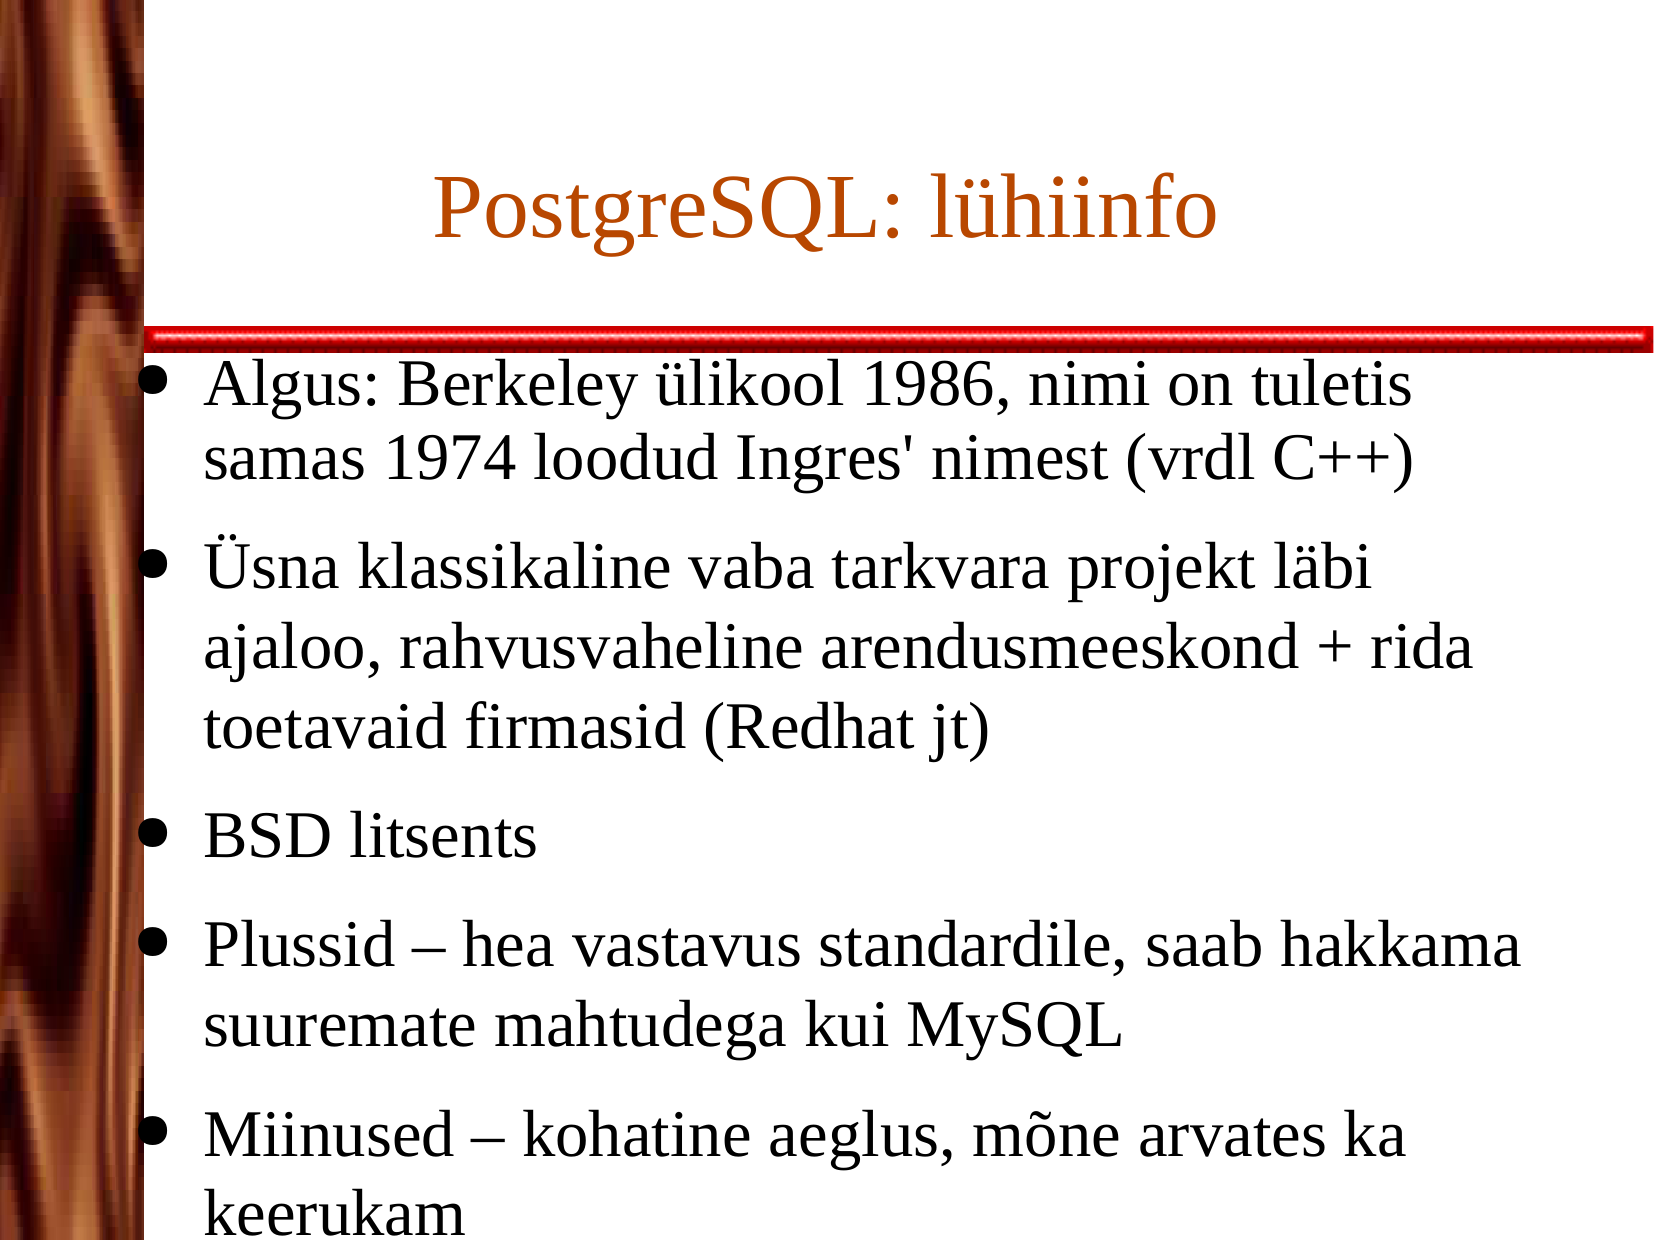

# PostgreSQL: lühiinfo
Algus: Berkeley ülikool 1986, nimi on tuletis samas 1974 loodud Ingres' nimest (vrdl C++)
Üsna klassikaline vaba tarkvara projekt läbi ajaloo, rahvusvaheline arendusmeeskond + rida toetavaid firmasid (Redhat jt)
BSD litsents
Plussid – hea vastavus standardile, saab hakkama suuremate mahtudega kui MySQL
Miinused – kohatine aeglus, mõne arvates ka keerukam